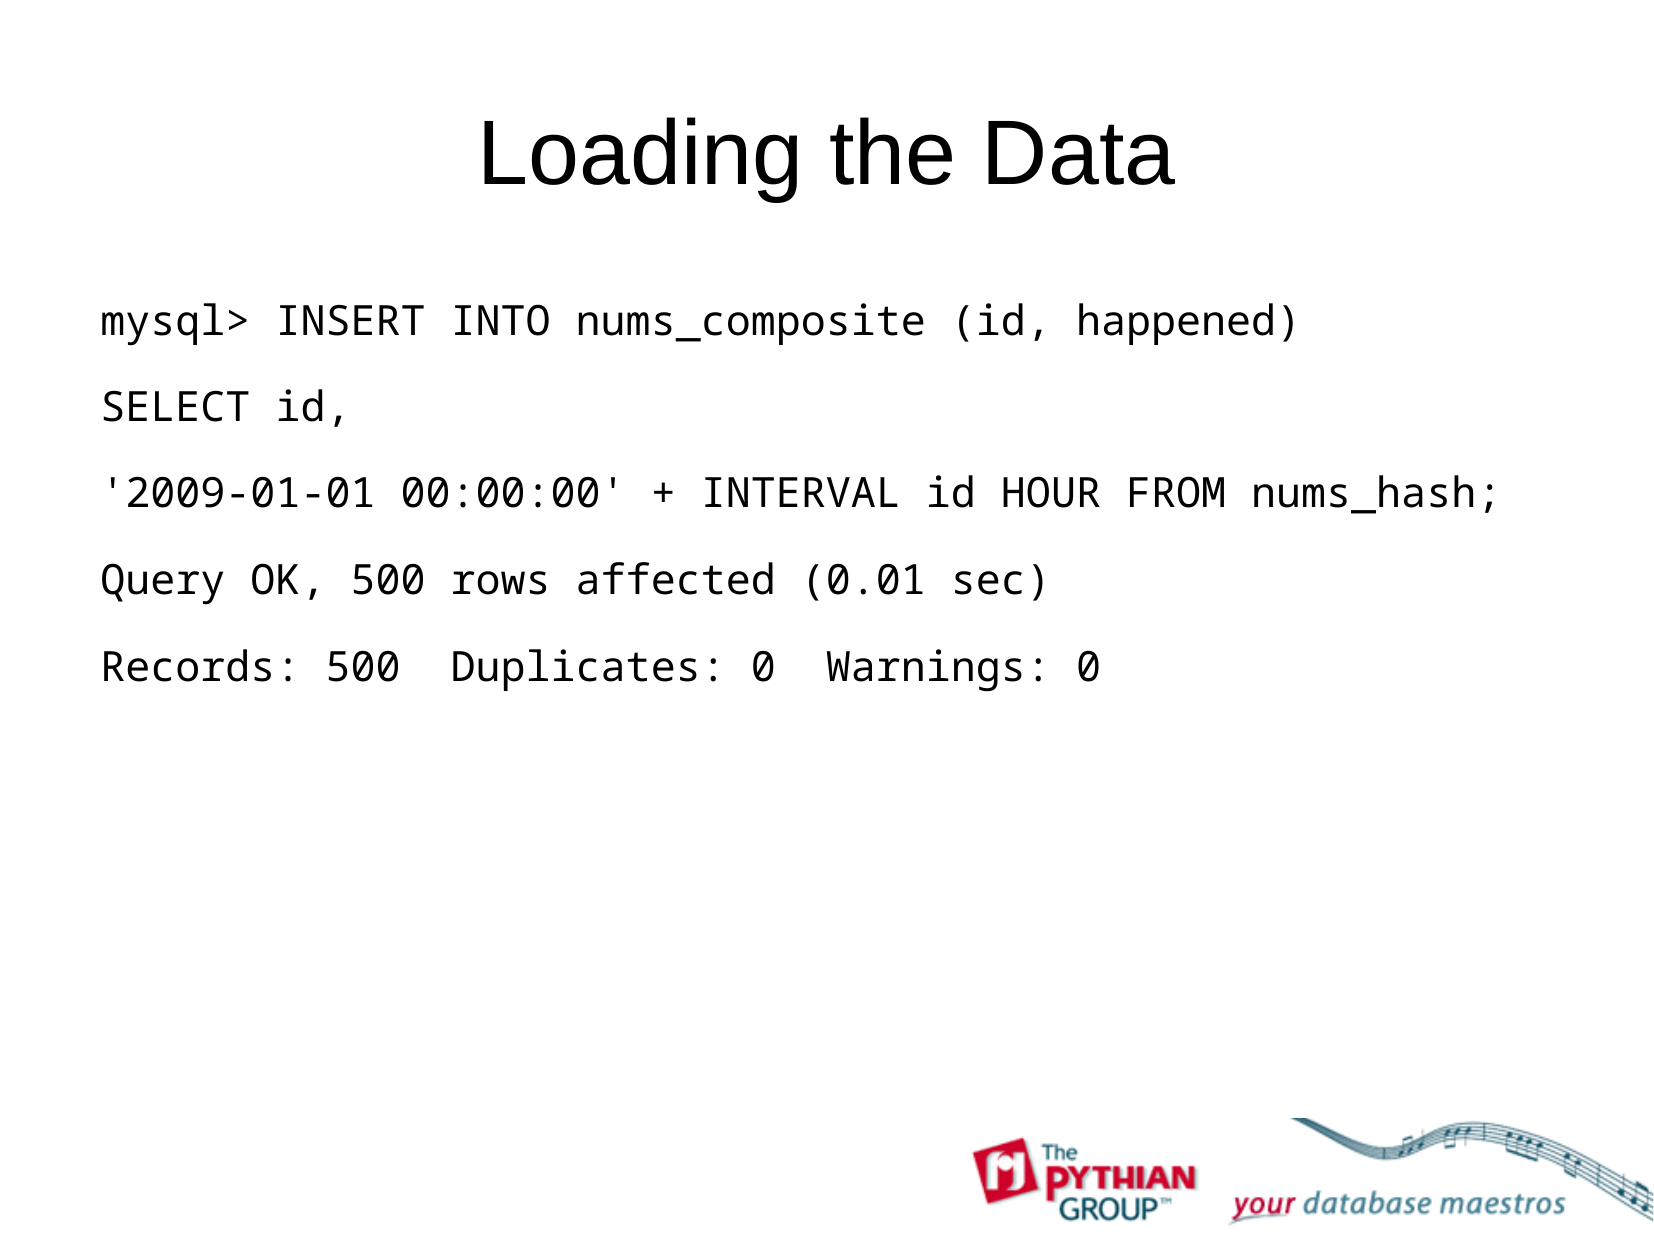

# Loading the Data
mysql> INSERT INTO nums_composite (id, happened)
SELECT id,
'2009-01-01 00:00:00' + INTERVAL id HOUR FROM nums_hash;
Query OK, 500 rows affected (0.01 sec)
Records: 500 Duplicates: 0 Warnings: 0